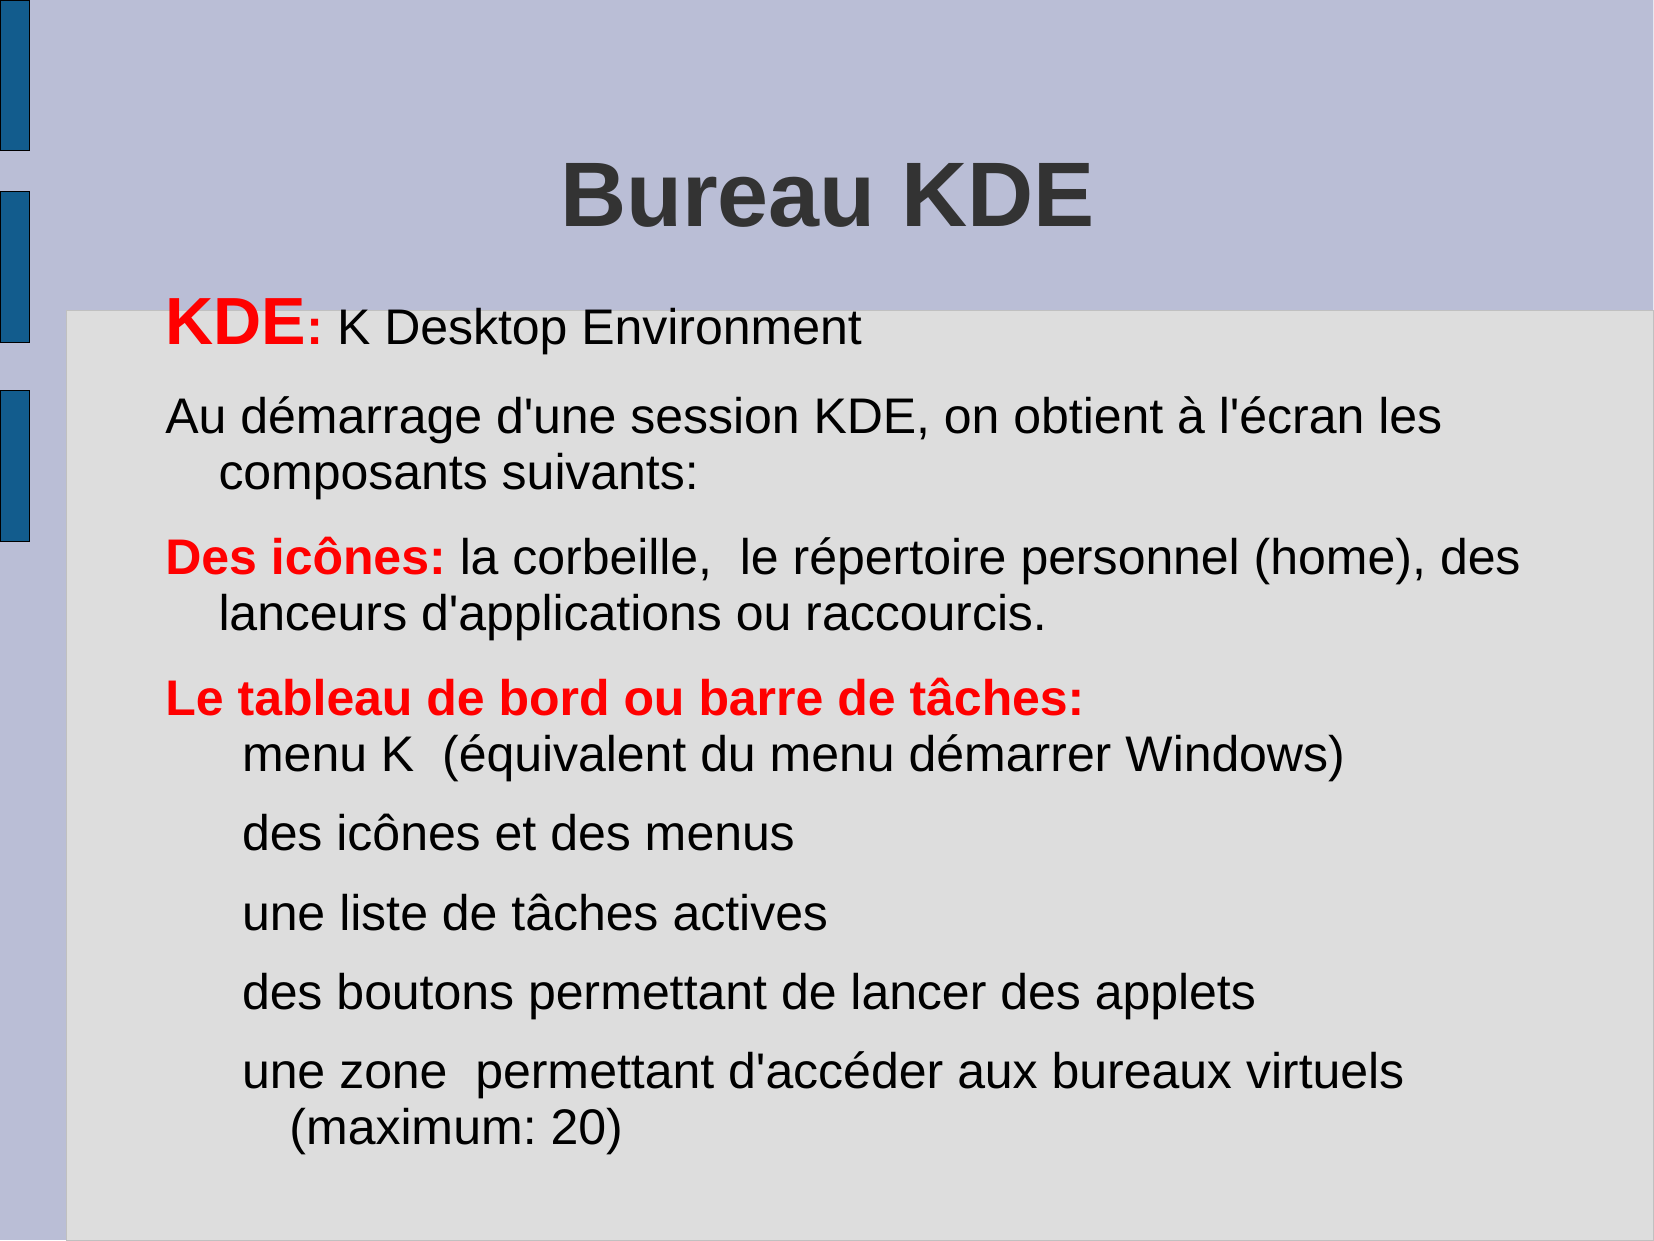

# Bureau KDE
KDE: K Desktop Environment
Au démarrage d'une session KDE, on obtient à l'écran les composants suivants:
Des icônes: la corbeille, le répertoire personnel (home), des lanceurs d'applications ou raccourcis.
Le tableau de bord ou barre de tâches:
menu K (équivalent du menu démarrer Windows)
des icônes et des menus
une liste de tâches actives
des boutons permettant de lancer des applets
une zone permettant d'accéder aux bureaux virtuels (maximum: 20)